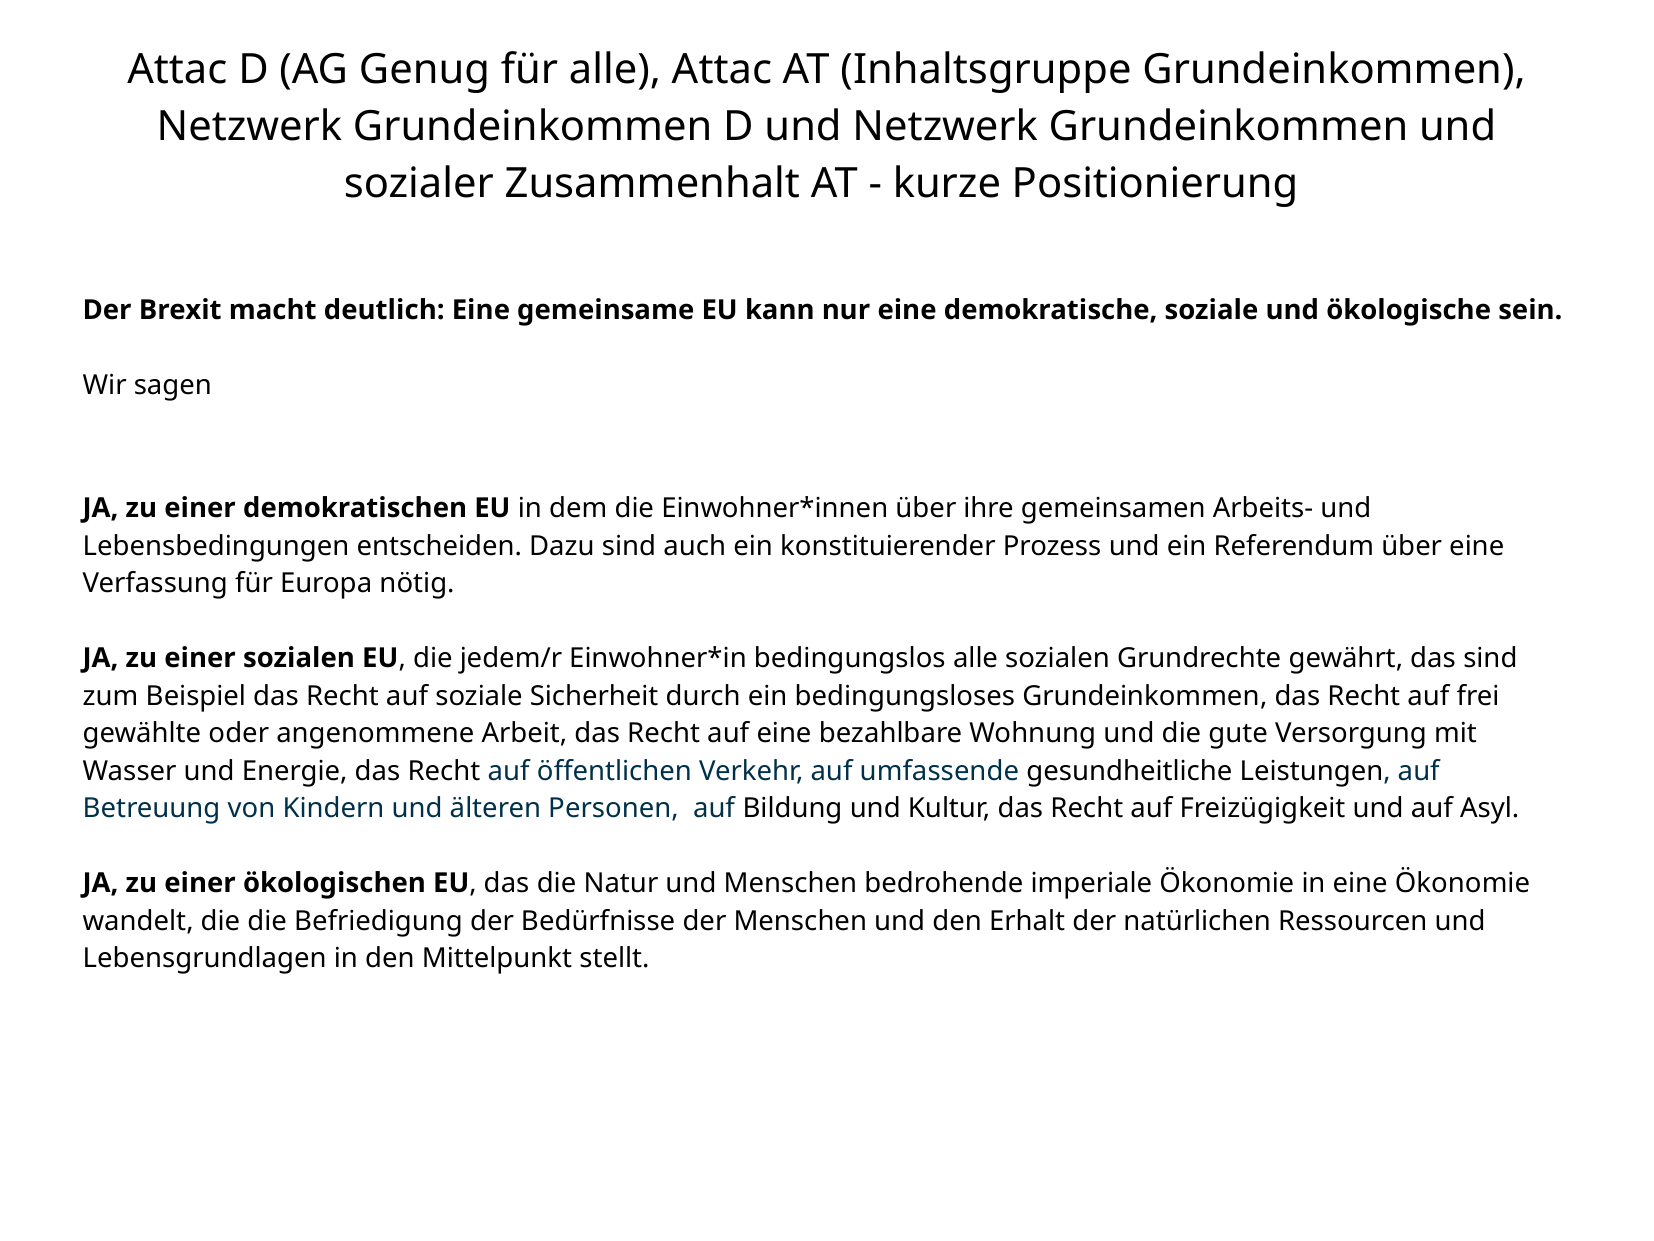

# Attac D (AG Genug für alle), Attac AT (Inhaltsgruppe Grundeinkommen), Netzwerk Grundeinkommen D und Netzwerk Grundeinkommen und sozialer Zusammenhalt AT - kurze Positionierung
Der Brexit macht deutlich: Eine gemeinsame EU kann nur eine demokratische, soziale und ökologische sein.
Wir sagen
JA, zu einer demokratischen EU in dem die Einwohner*innen über ihre gemeinsamen Arbeits- und Lebensbedingungen entscheiden. Dazu sind auch ein konstituierender Prozess und ein Referendum über eine Verfassung für Europa nötig.
JA, zu einer sozialen EU, die jedem/r Einwohner*in bedingungslos alle sozialen Grundrechte gewährt, das sind zum Beispiel das Recht auf soziale Sicherheit durch ein bedingungsloses Grundeinkommen, das Recht auf frei gewählte oder angenommene Arbeit, das Recht auf eine bezahlbare Wohnung und die gute Versorgung mit Wasser und Energie, das Recht auf öffentlichen Verkehr, auf umfassende gesundheitliche Leistungen, auf Betreuung von Kindern und älteren Personen, auf Bildung und Kultur, das Recht auf Freizügigkeit und auf Asyl.
JA, zu einer ökologischen EU, das die Natur und Menschen bedrohende imperiale Ökonomie in eine Ökonomie wandelt, die die Befriedigung der Bedürfnisse der Menschen und den Erhalt der natürlichen Ressourcen und Lebensgrundlagen in den Mittelpunkt stellt.